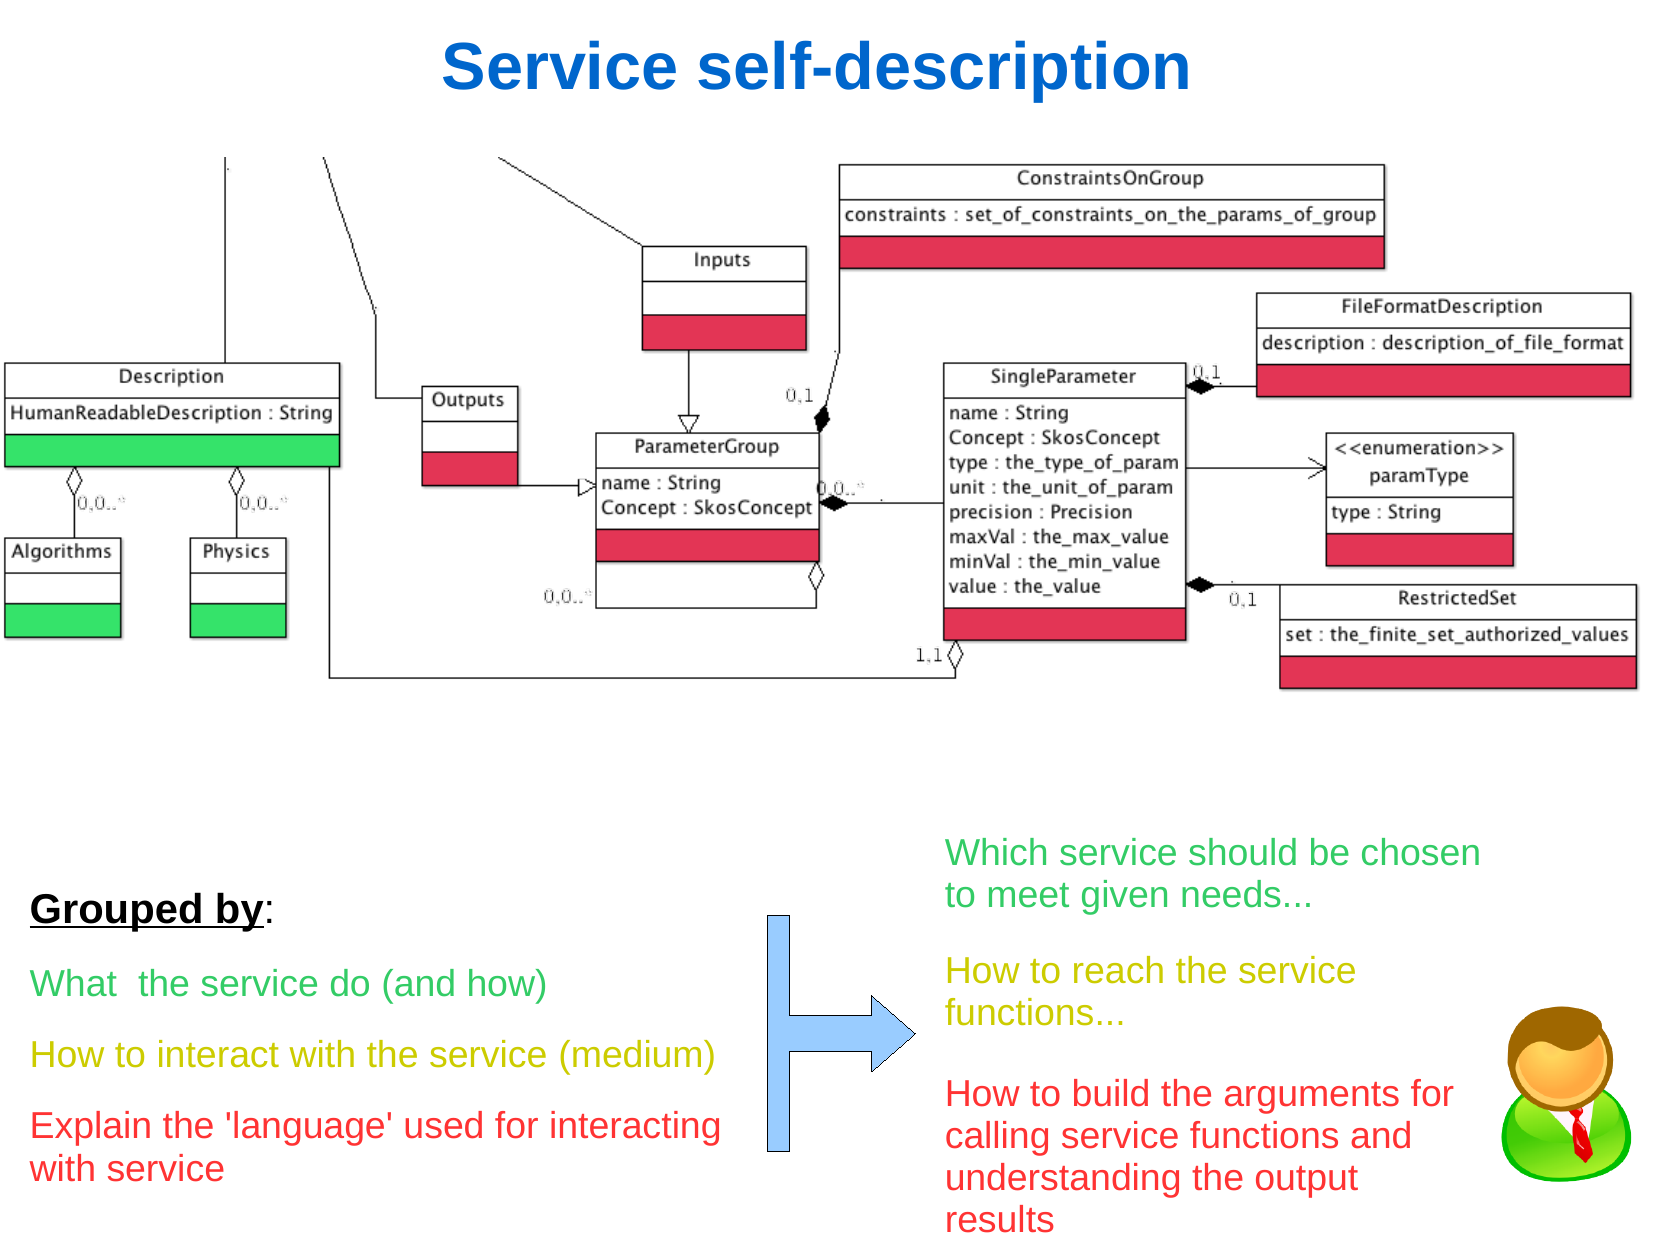

# Service self-description
Which service should be chosen to meet given needs...
How to reach the service functions...
How to build the arguments for calling service functions and understanding the output results
Grouped by:
What the service do (and how)
How to interact with the service (medium)
Explain the 'language' used for interacting with service